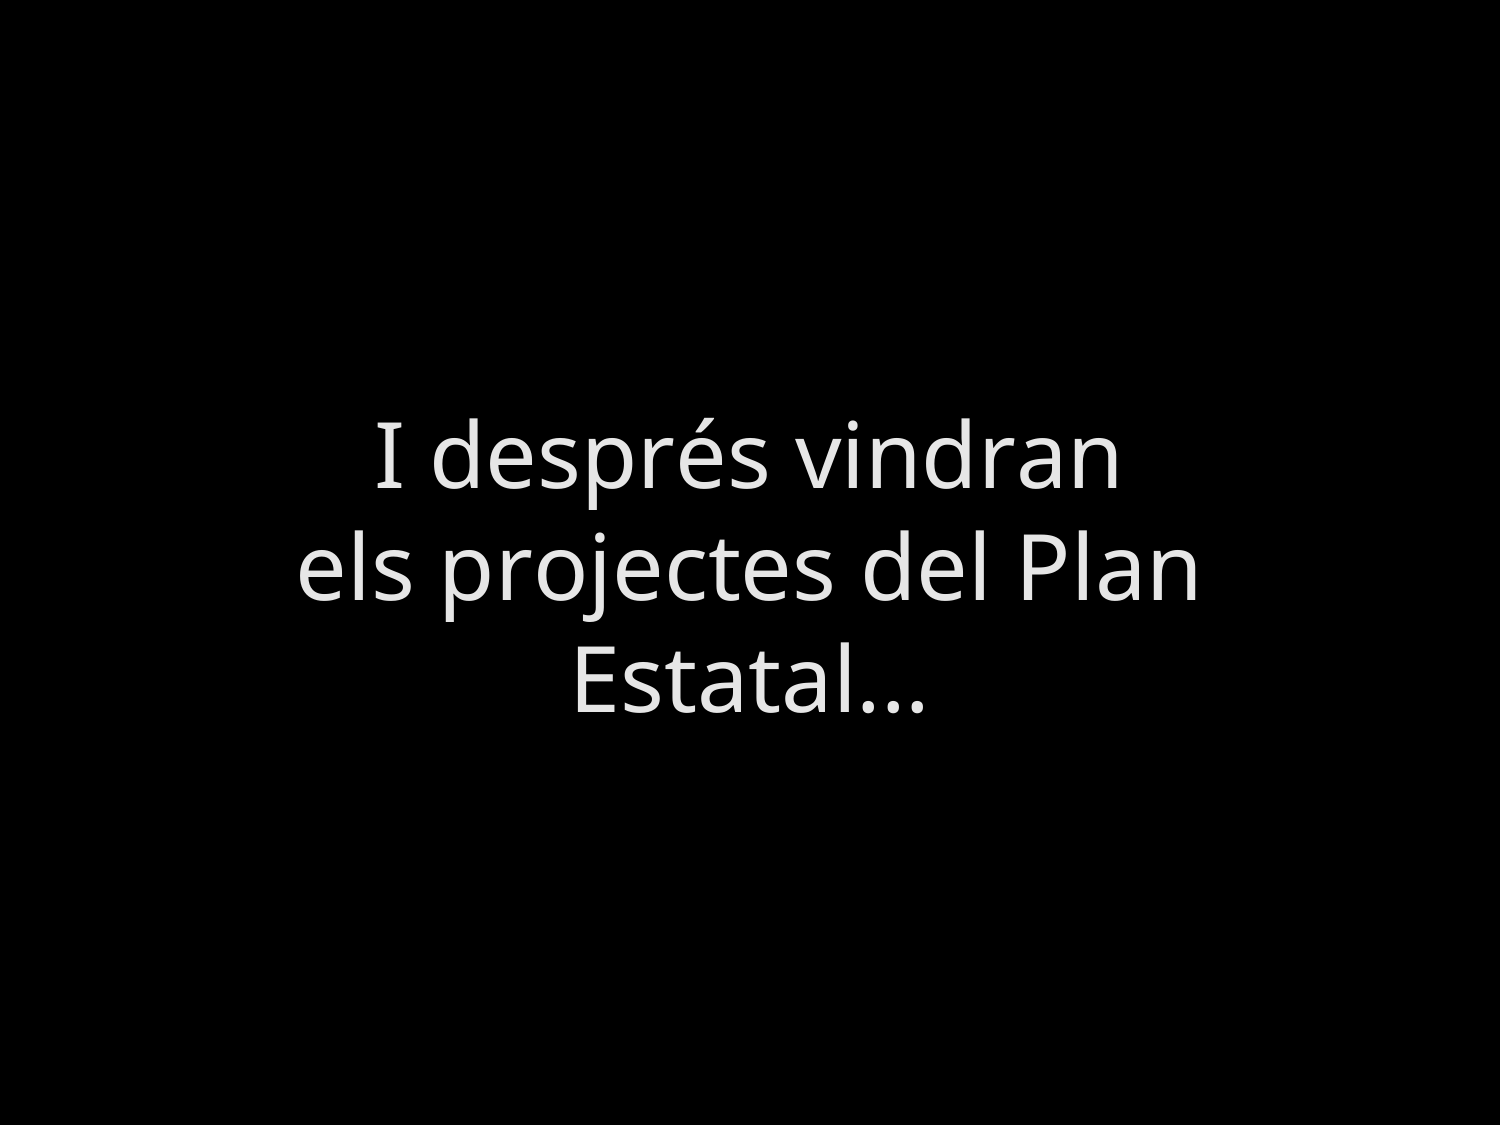

# I després vindran
els projectes del Plan Estatal...